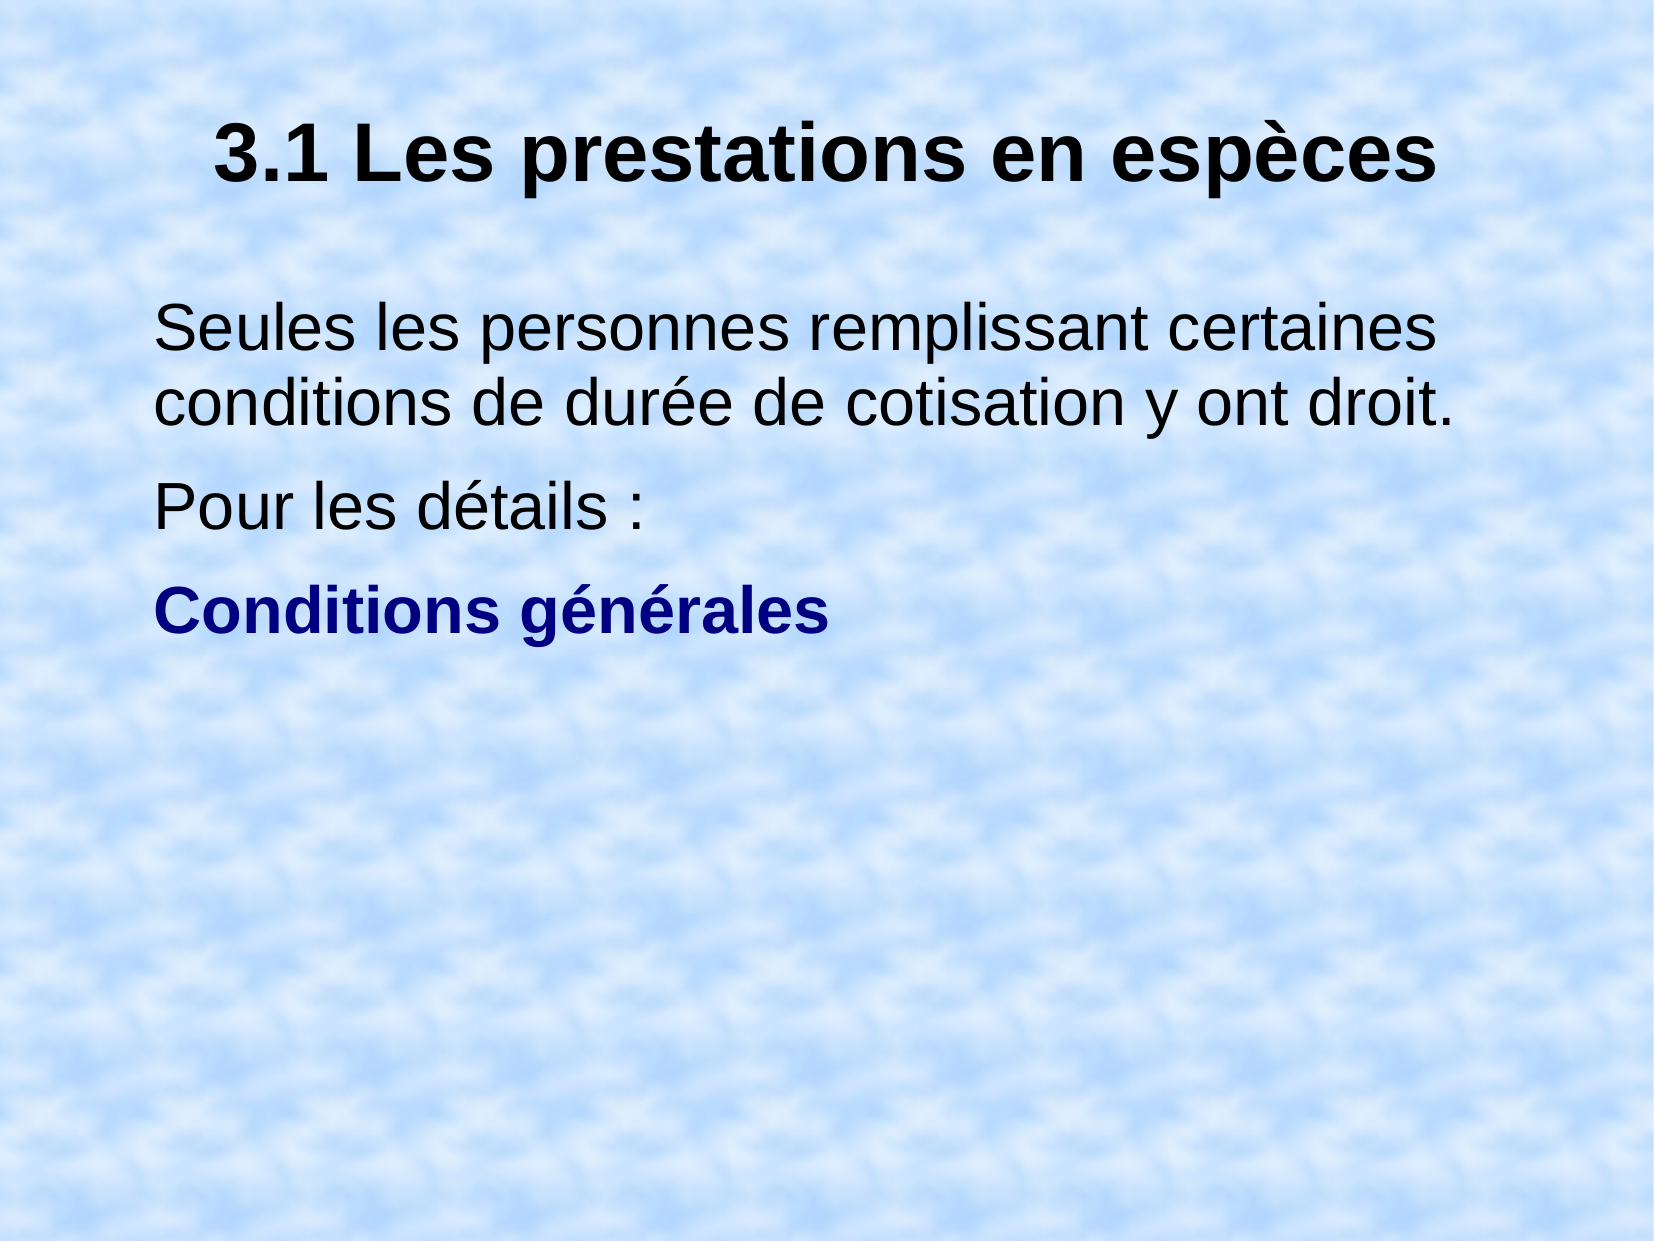

# 3.1 Les prestations en espèces
Seules les personnes remplissant certaines conditions de durée de cotisation y ont droit.
Pour les détails :
Conditions générales